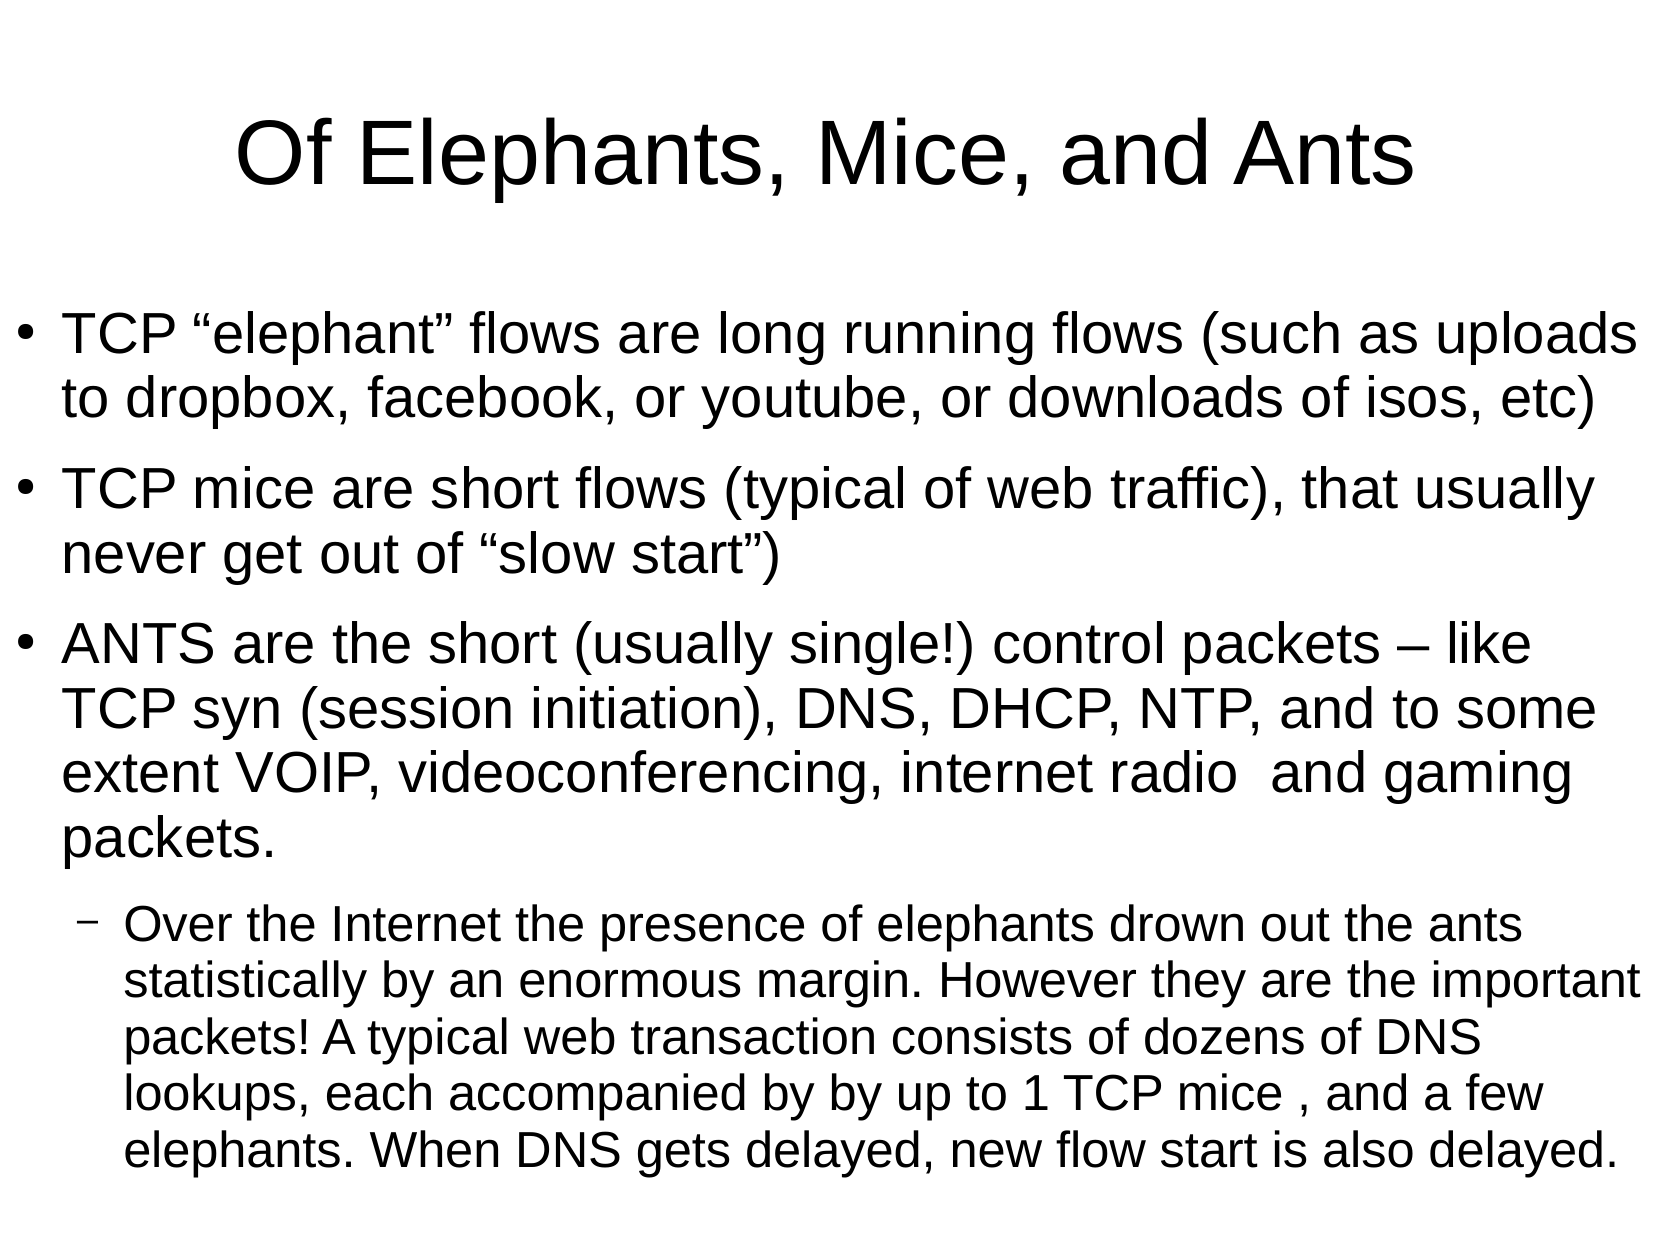

# Of Elephants, Mice, and Ants
TCP “elephant” flows are long running flows (such as uploads to dropbox, facebook, or youtube, or downloads of isos, etc)
TCP mice are short flows (typical of web traffic), that usually never get out of “slow start”)
ANTS are the short (usually single!) control packets – like TCP syn (session initiation), DNS, DHCP, NTP, and to some extent VOIP, videoconferencing, internet radio and gaming packets.
Over the Internet the presence of elephants drown out the ants statistically by an enormous margin. However they are the important packets! A typical web transaction consists of dozens of DNS lookups, each accompanied by by up to 1 TCP mice , and a few elephants. When DNS gets delayed, new flow start is also delayed.